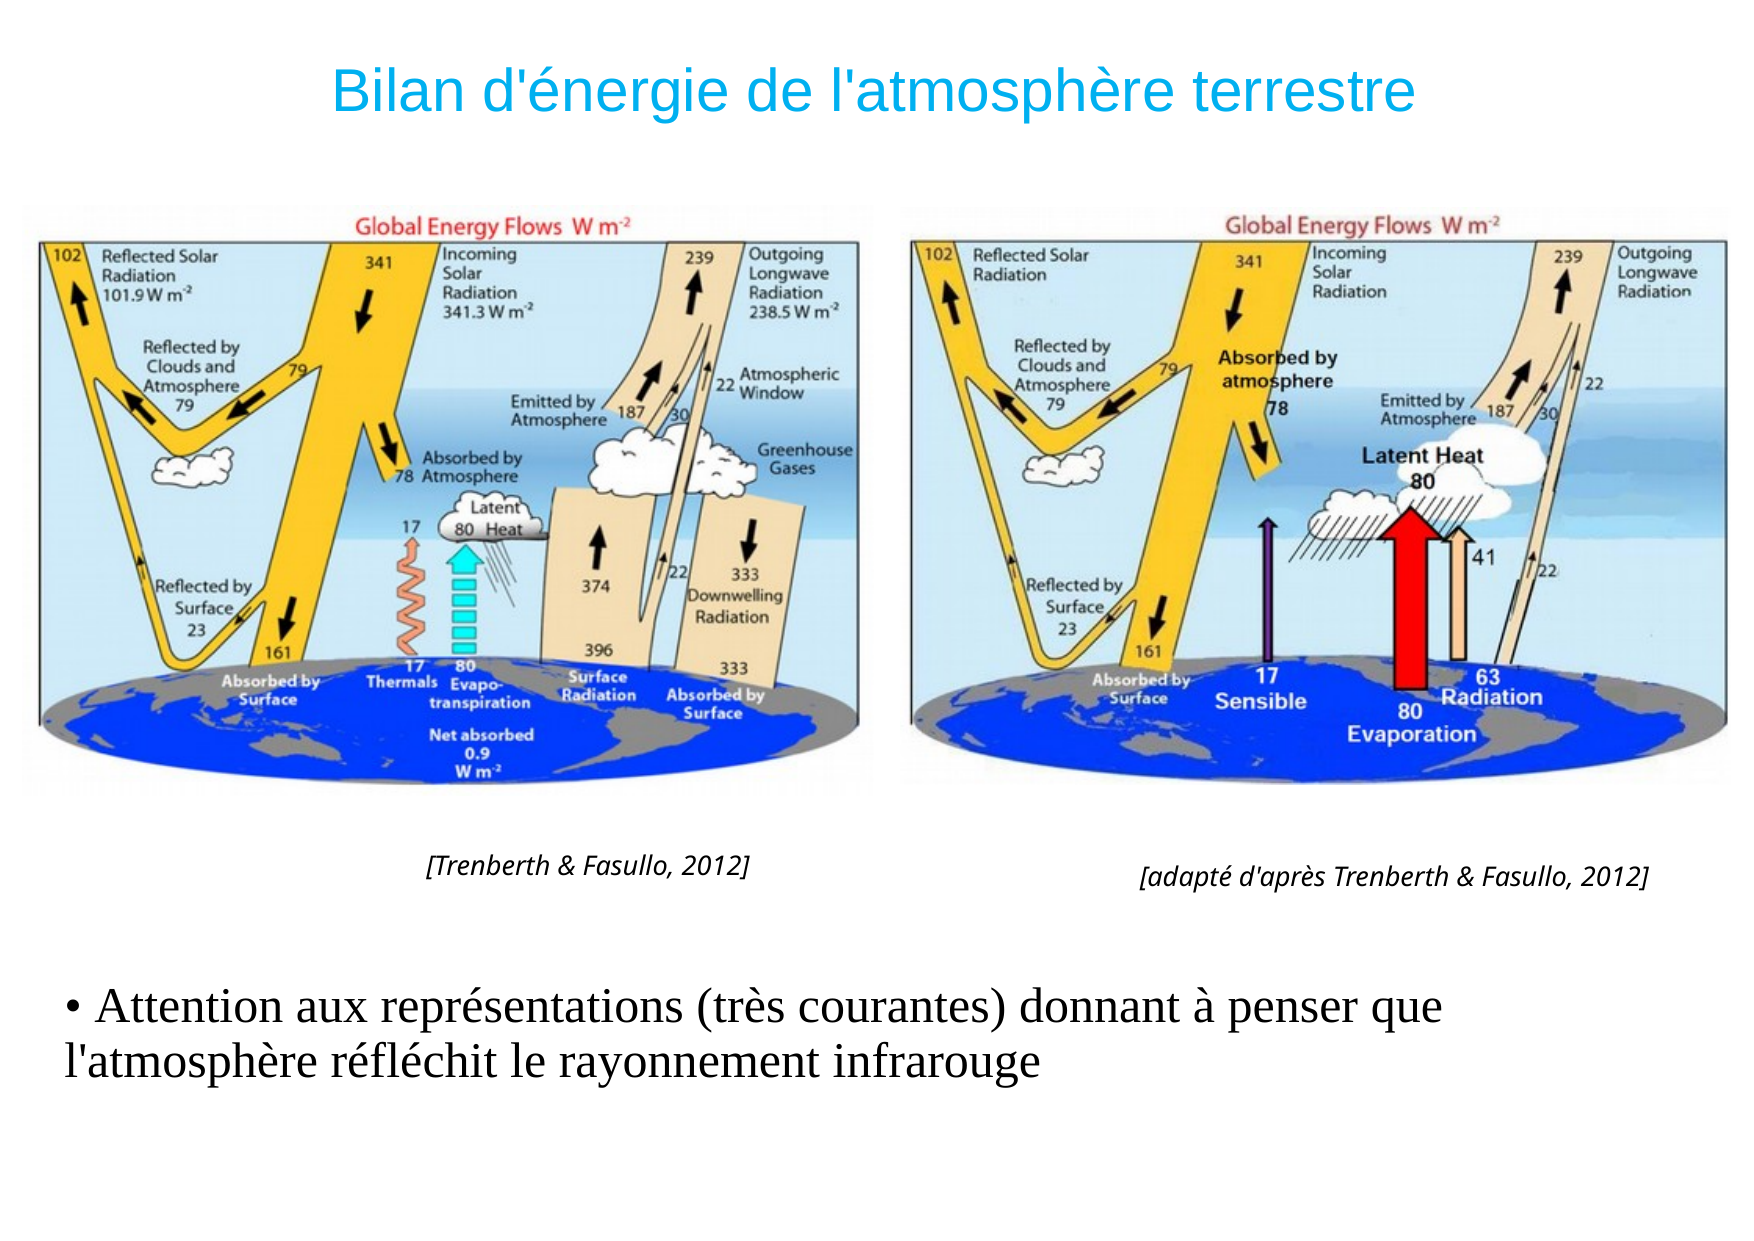

Bilan d'énergie de l'atmosphère terrestre
 [adapté d'après Trenberth & Fasullo, 2012]
 [Trenberth & Fasullo, 2012]
 Attention aux représentations (très courantes) donnant à penser que l'atmosphère réfléchit le rayonnement infrarouge